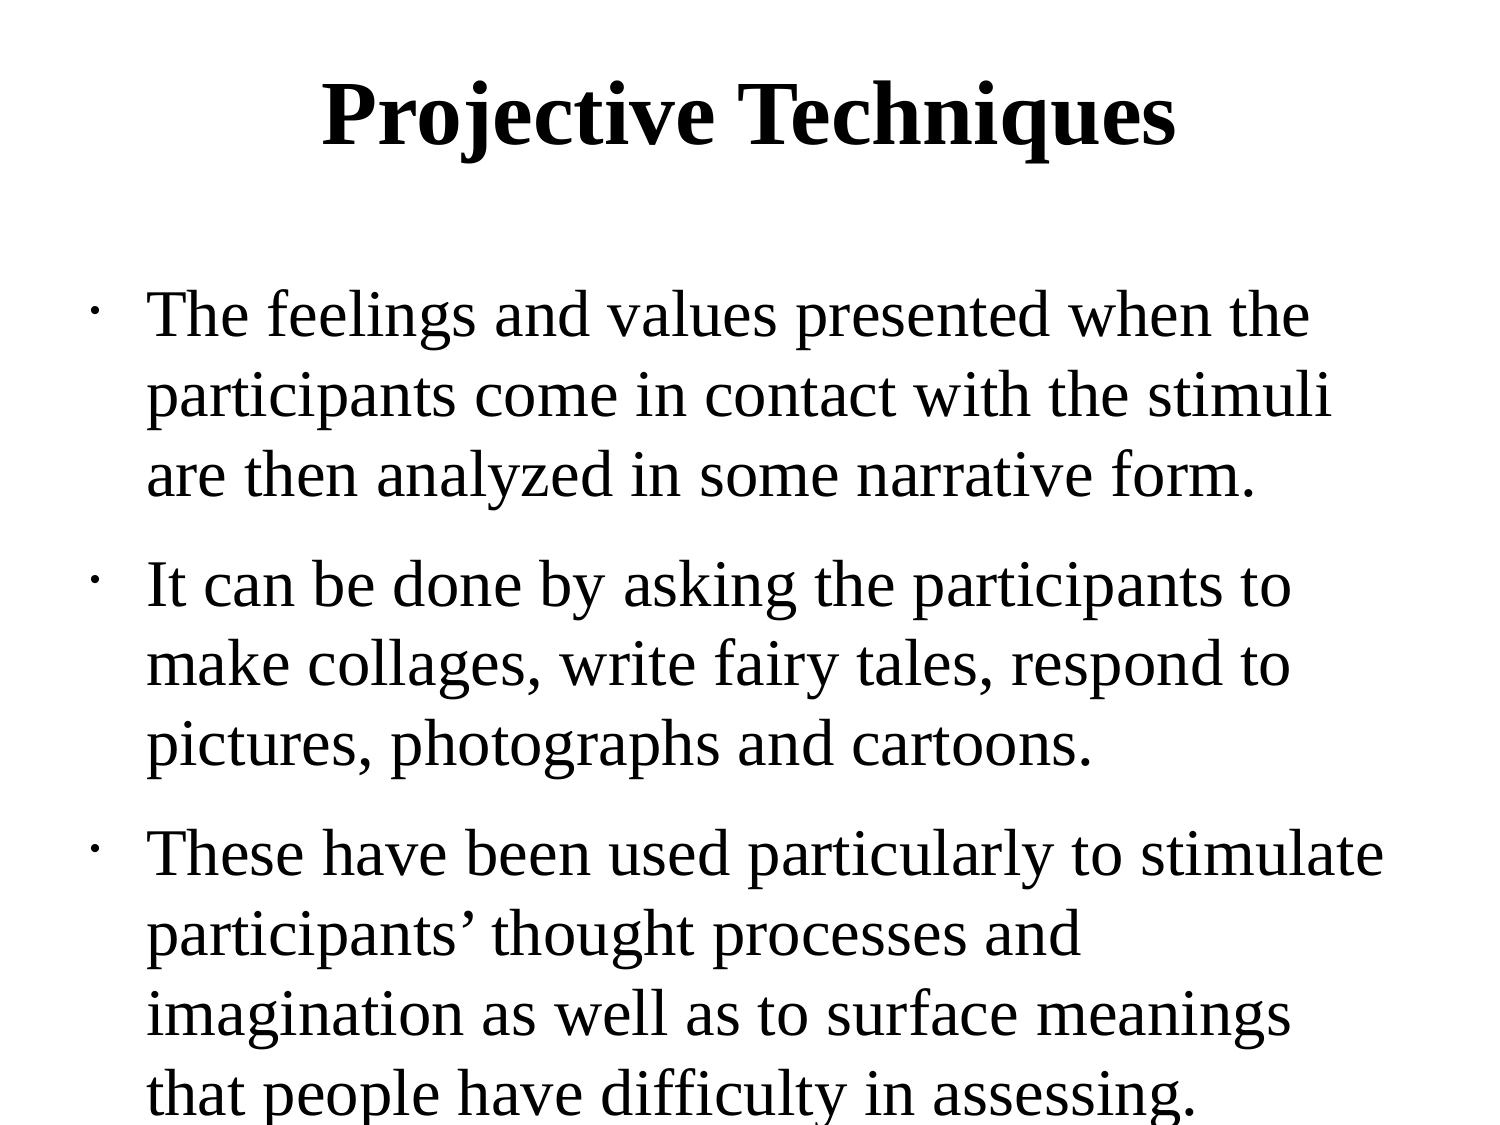

# Projective Techniques
The feelings and values presented when the participants come in contact with the stimuli are then analyzed in some narrative form.
It can be done by asking the participants to make collages, write fairy tales, respond to pictures, photographs and cartoons.
These have been used particularly to stimulate participants’ thought processes and imagination as well as to surface meanings that people have difficulty in assessing.